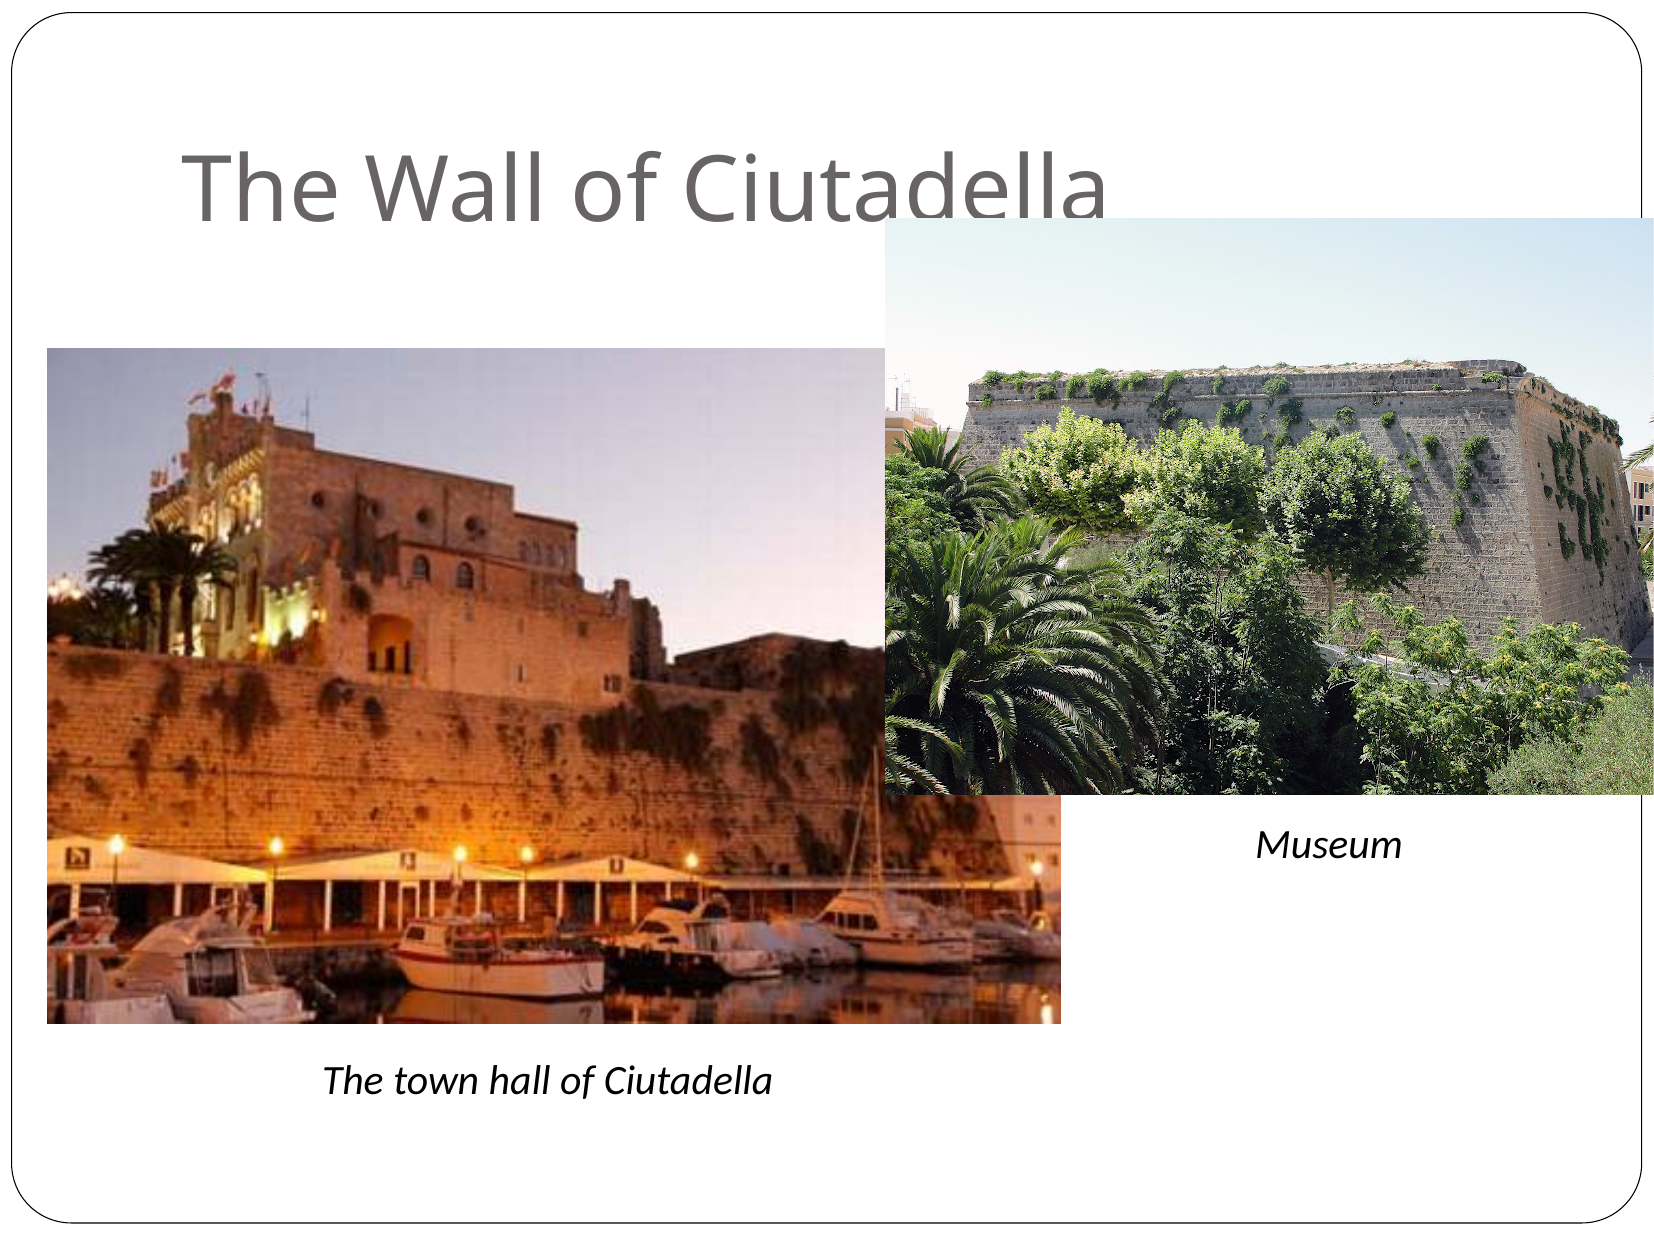

# The Wall of Ciutadella
Museum
The town hall of Ciutadella